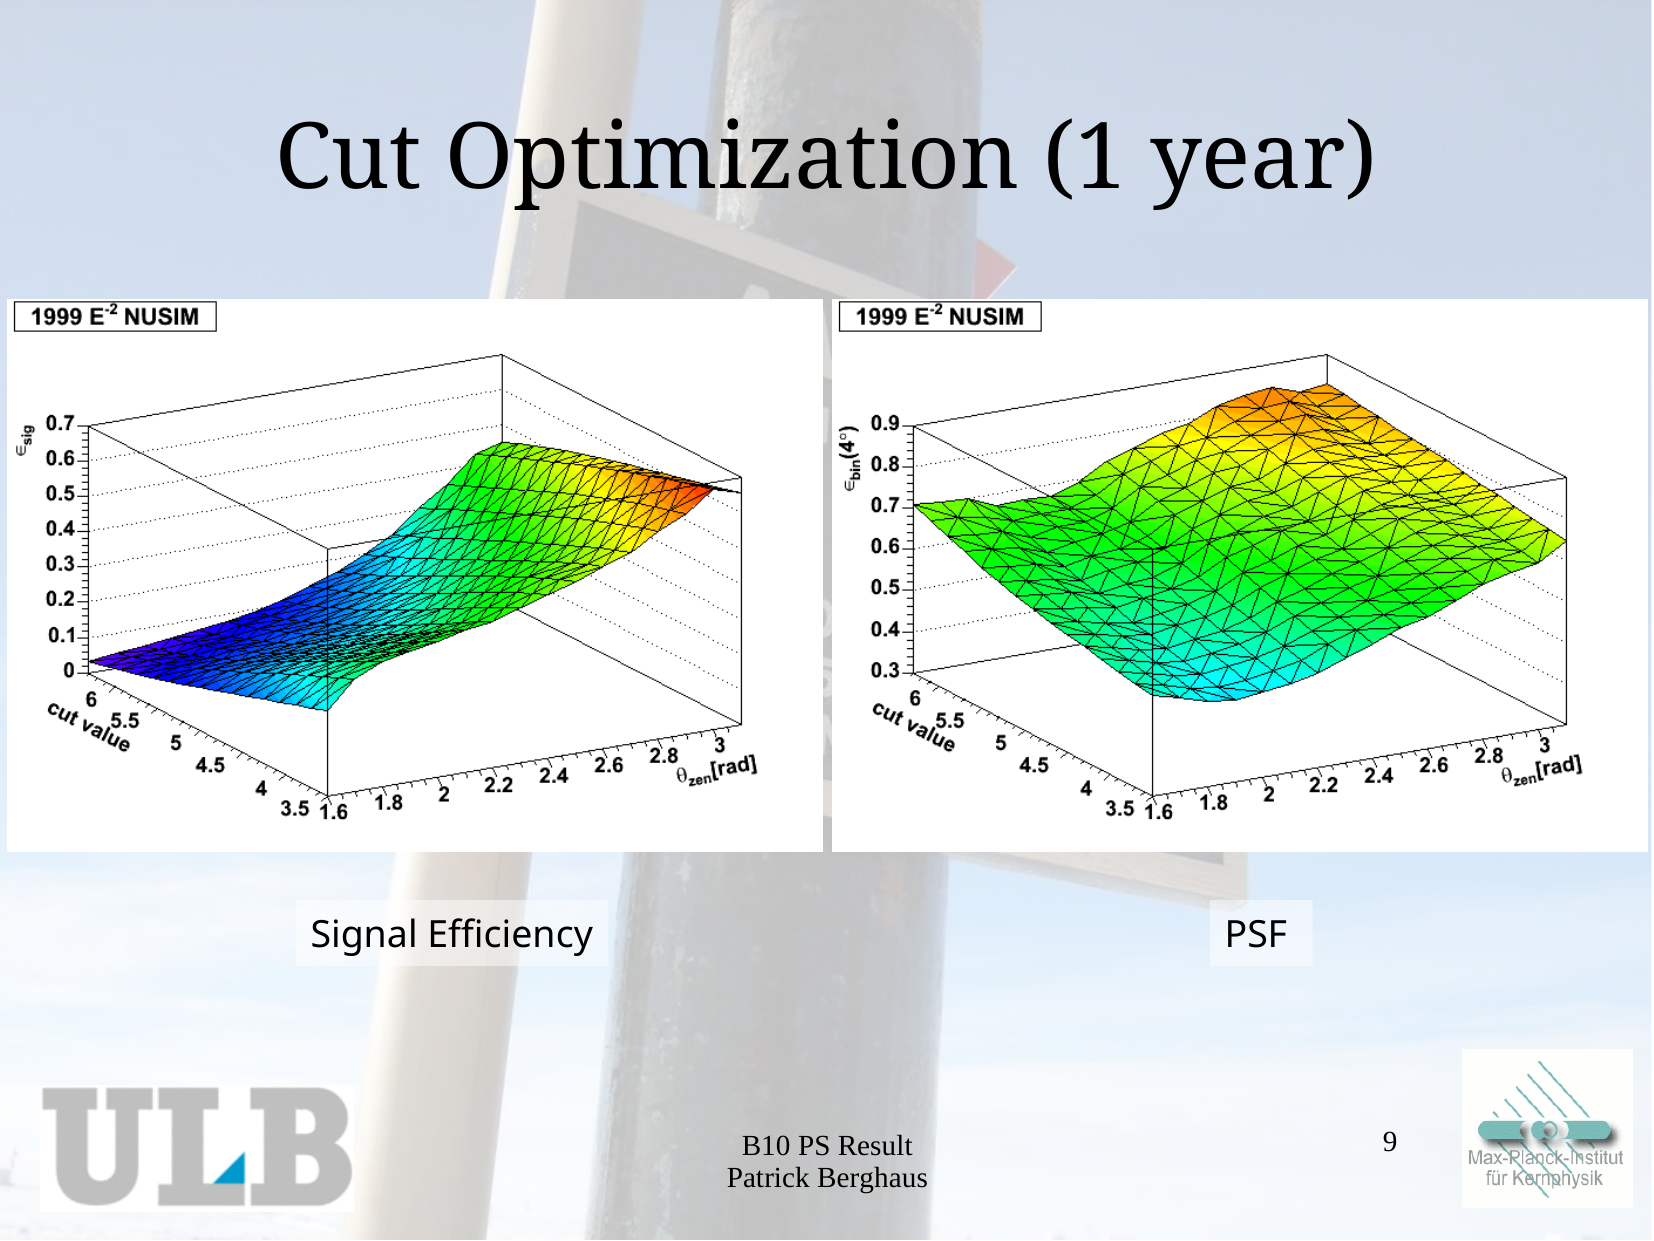

# Cut Optimization (1 year)
Signal Efficiency
PSF
9